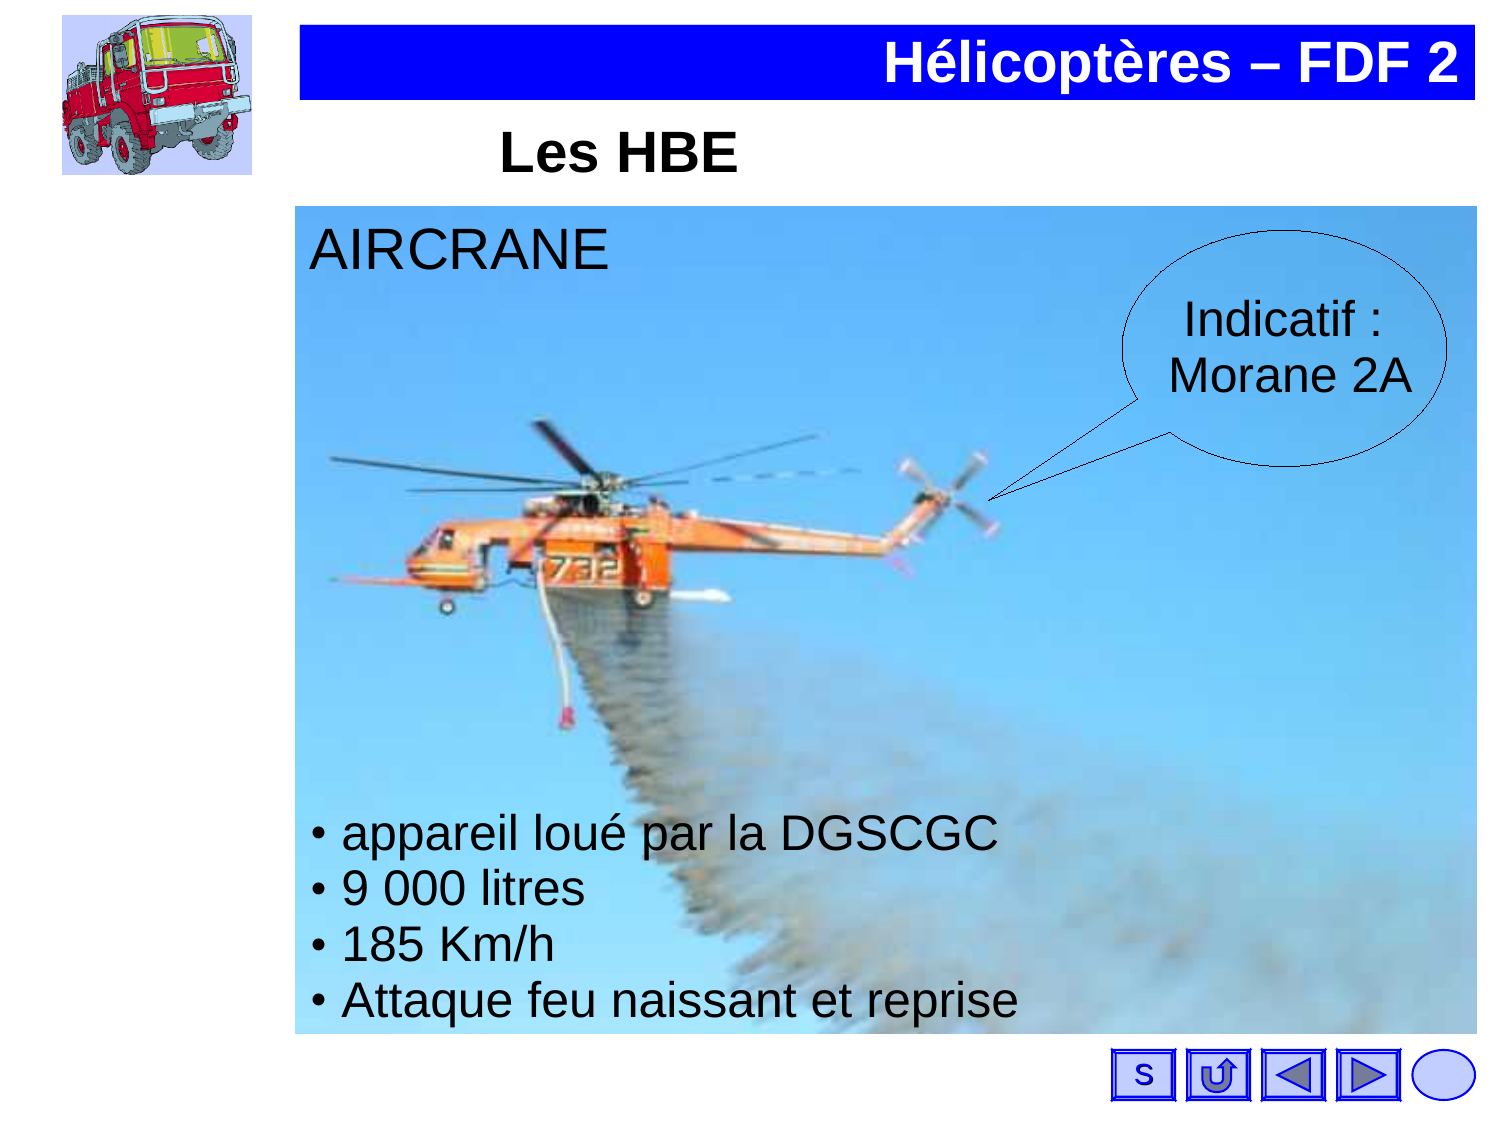

Hélicoptères – FDF 2
Les HBE
AIRCRANE
Indicatif :
Morane 2A
 appareil loué par la DGSCGC
 9 000 litres
 185 Km/h
 Attaque feu naissant et reprise